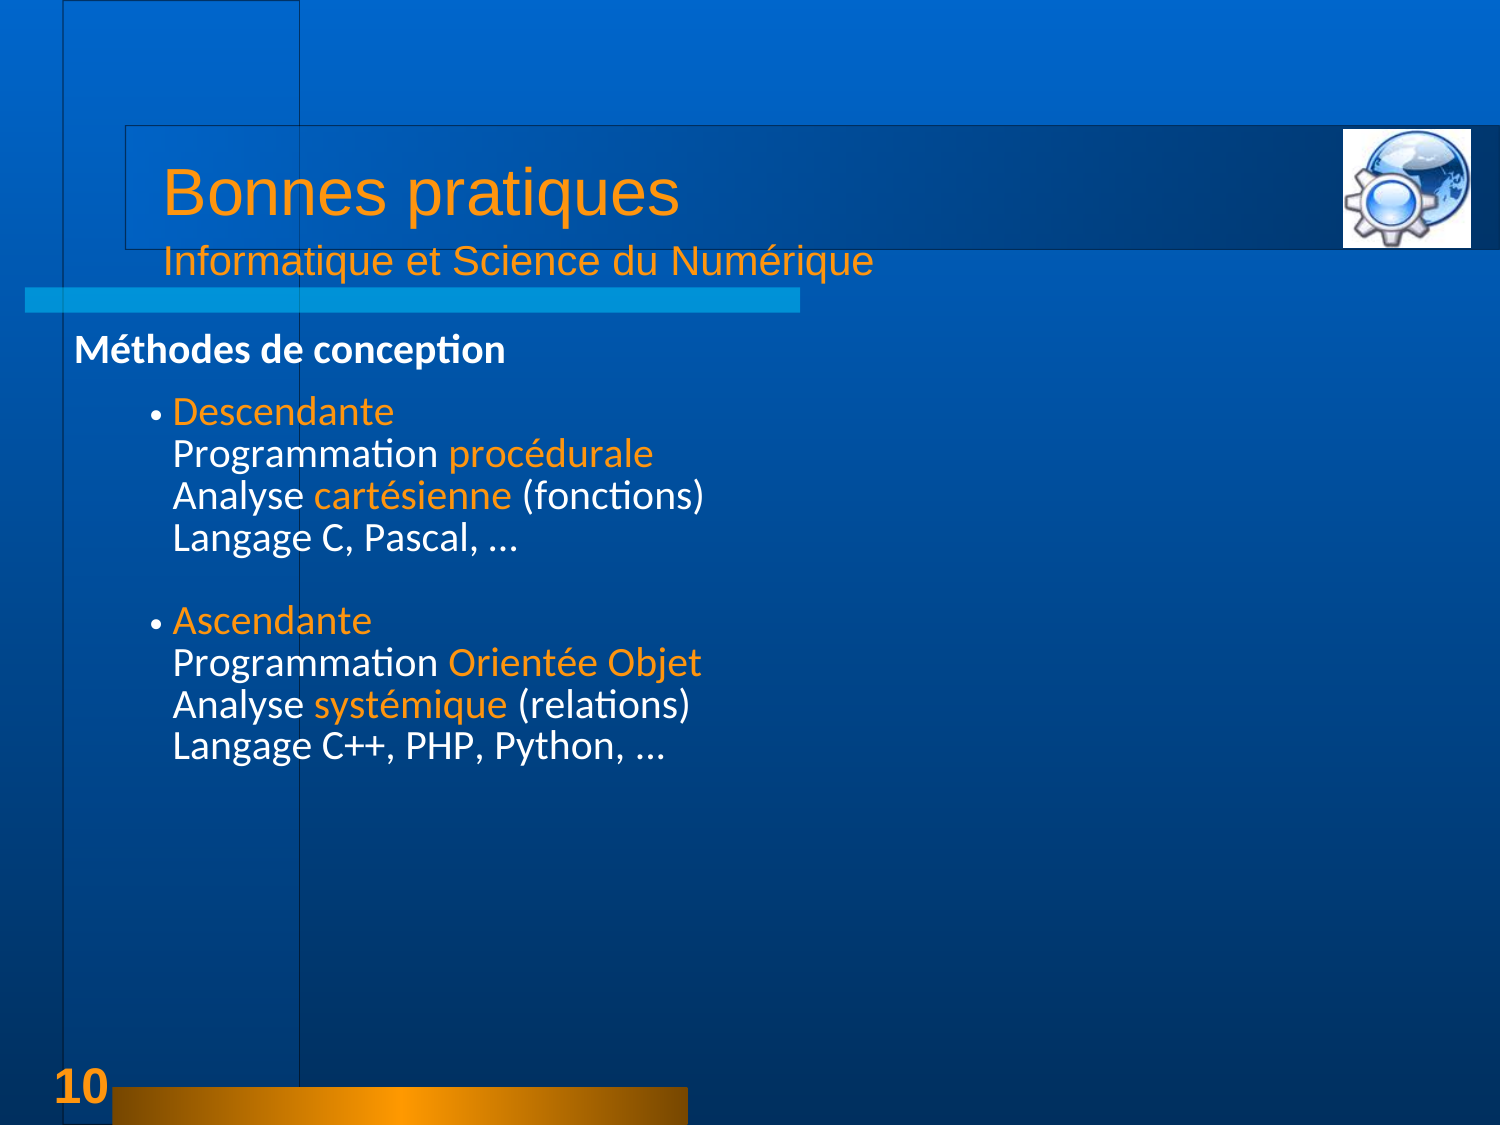

Méthodes de conception
 Descendante
 Programmation procédurale
 Analyse cartésienne (fonctions)
 Langage C, Pascal, …
 Ascendante
 Programmation Orientée Objet
 Analyse systémique (relations)
 Langage C++, PHP, Python, ...